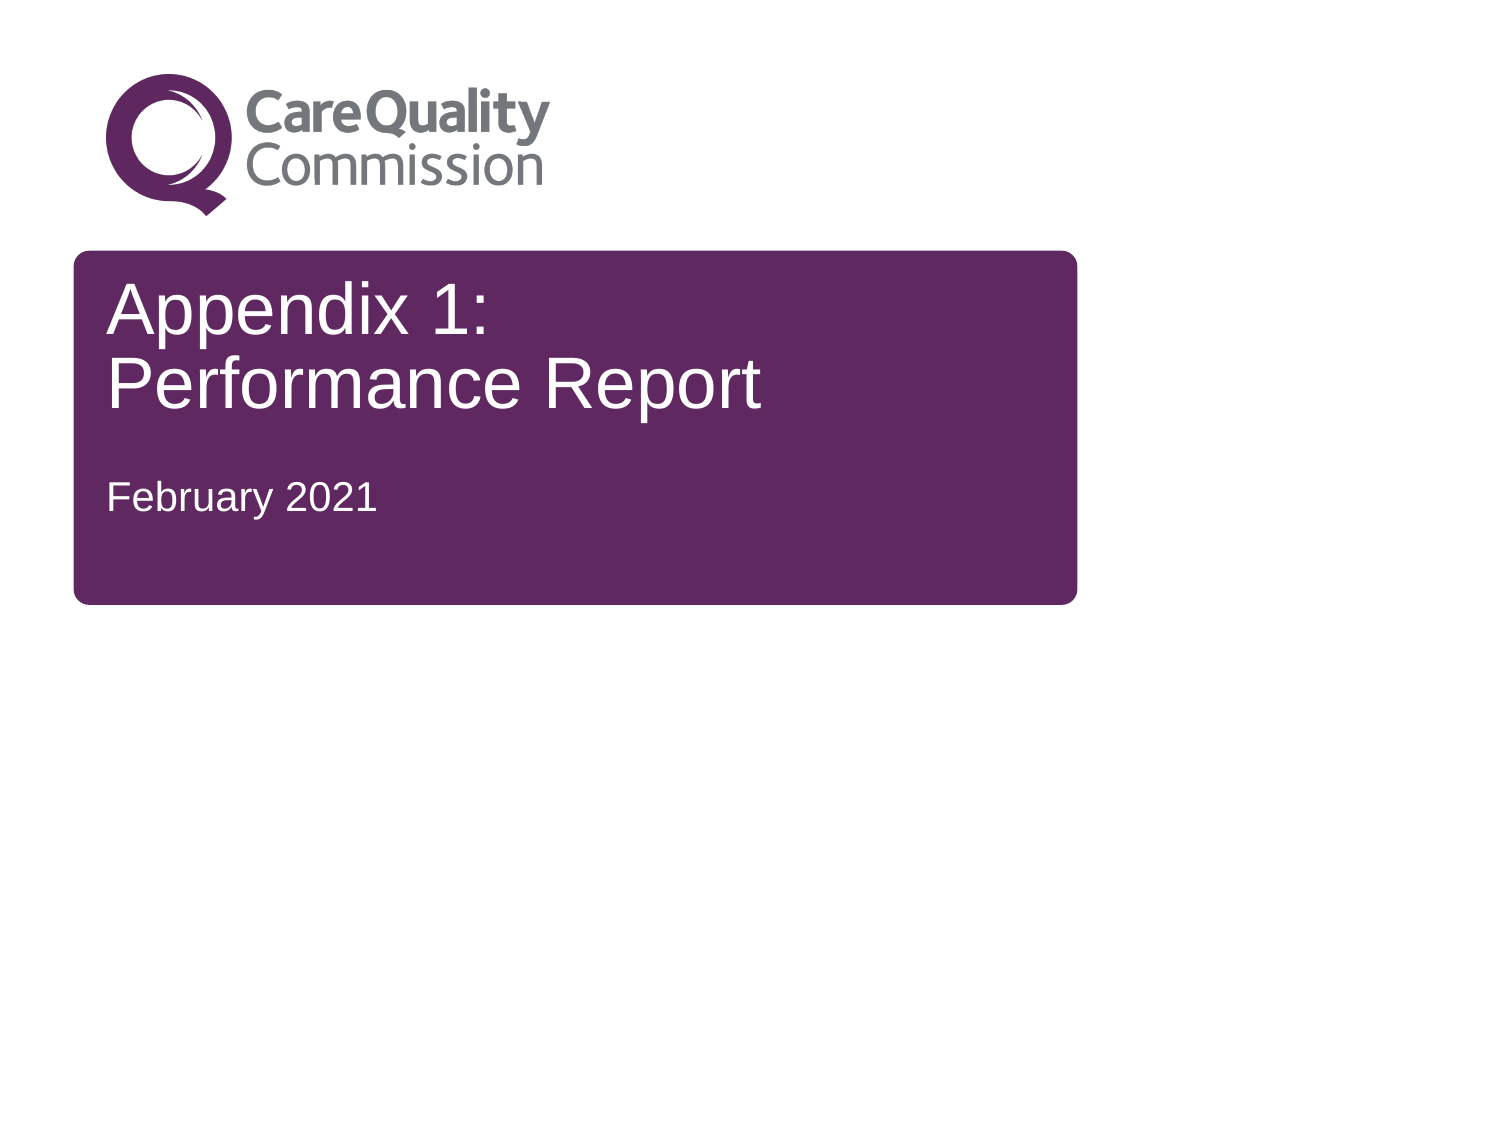

# Appendix 1: Performance Report
February 2021